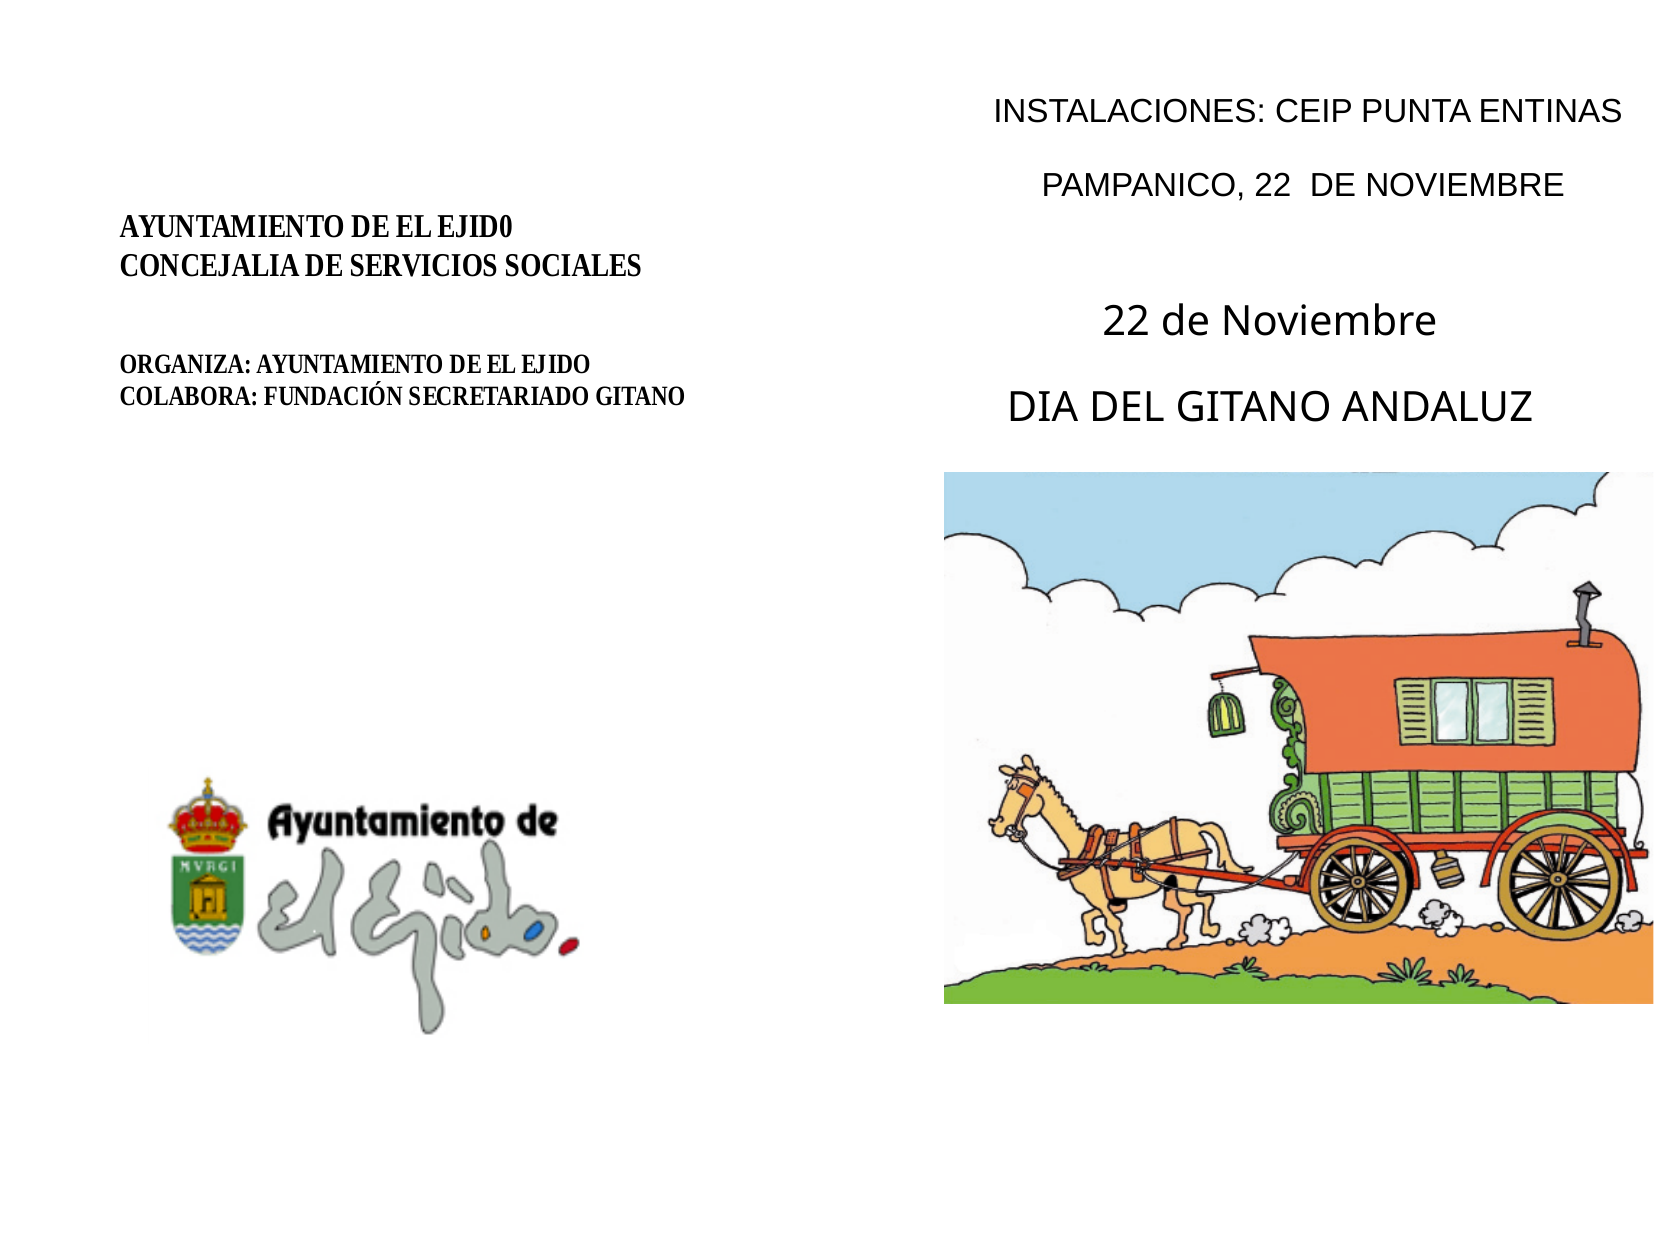

# INSTALACIONES: CEIP PUNTA ENTINAS PAMPANICO, 22 DE NOVIEMBRE
22 de Noviembre
DIA DEL GITANO ANDALUZ